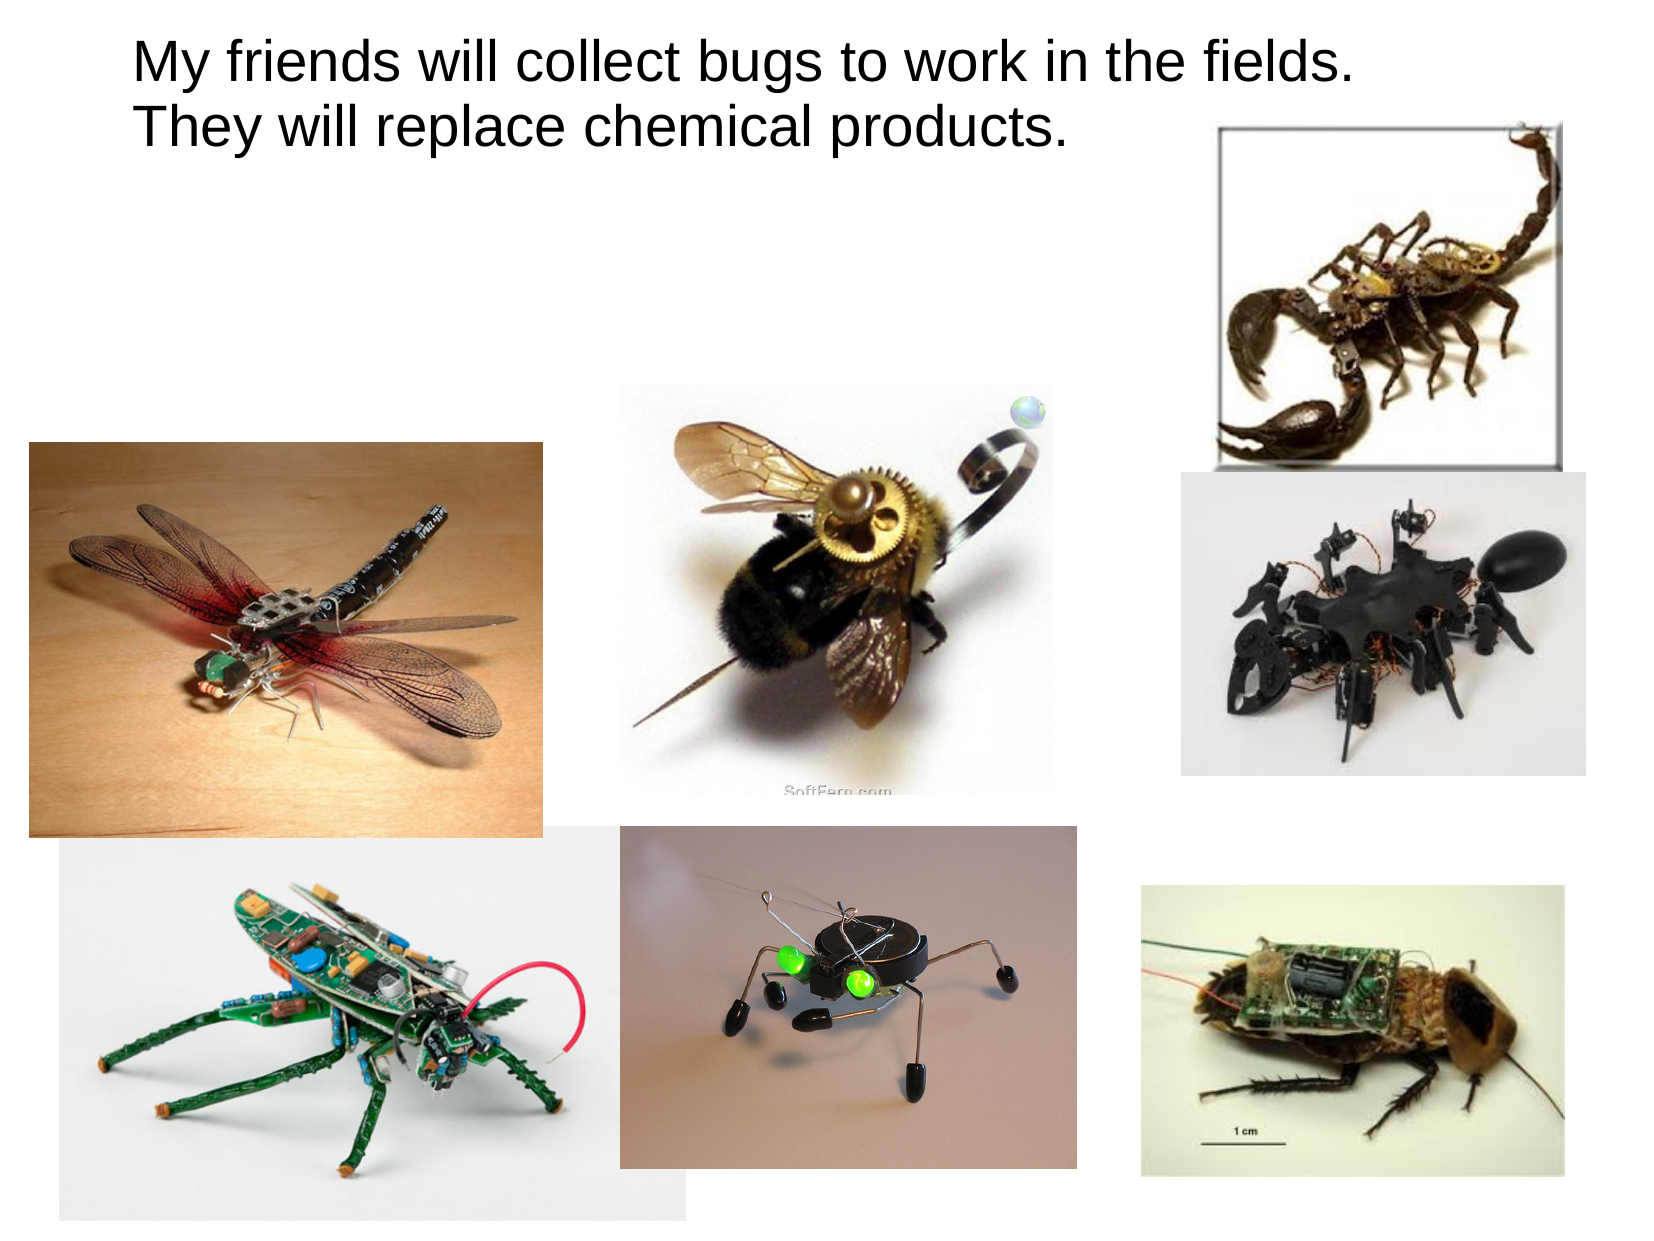

My friends will collect bugs to work in the fields.
They will replace chemical products.
#